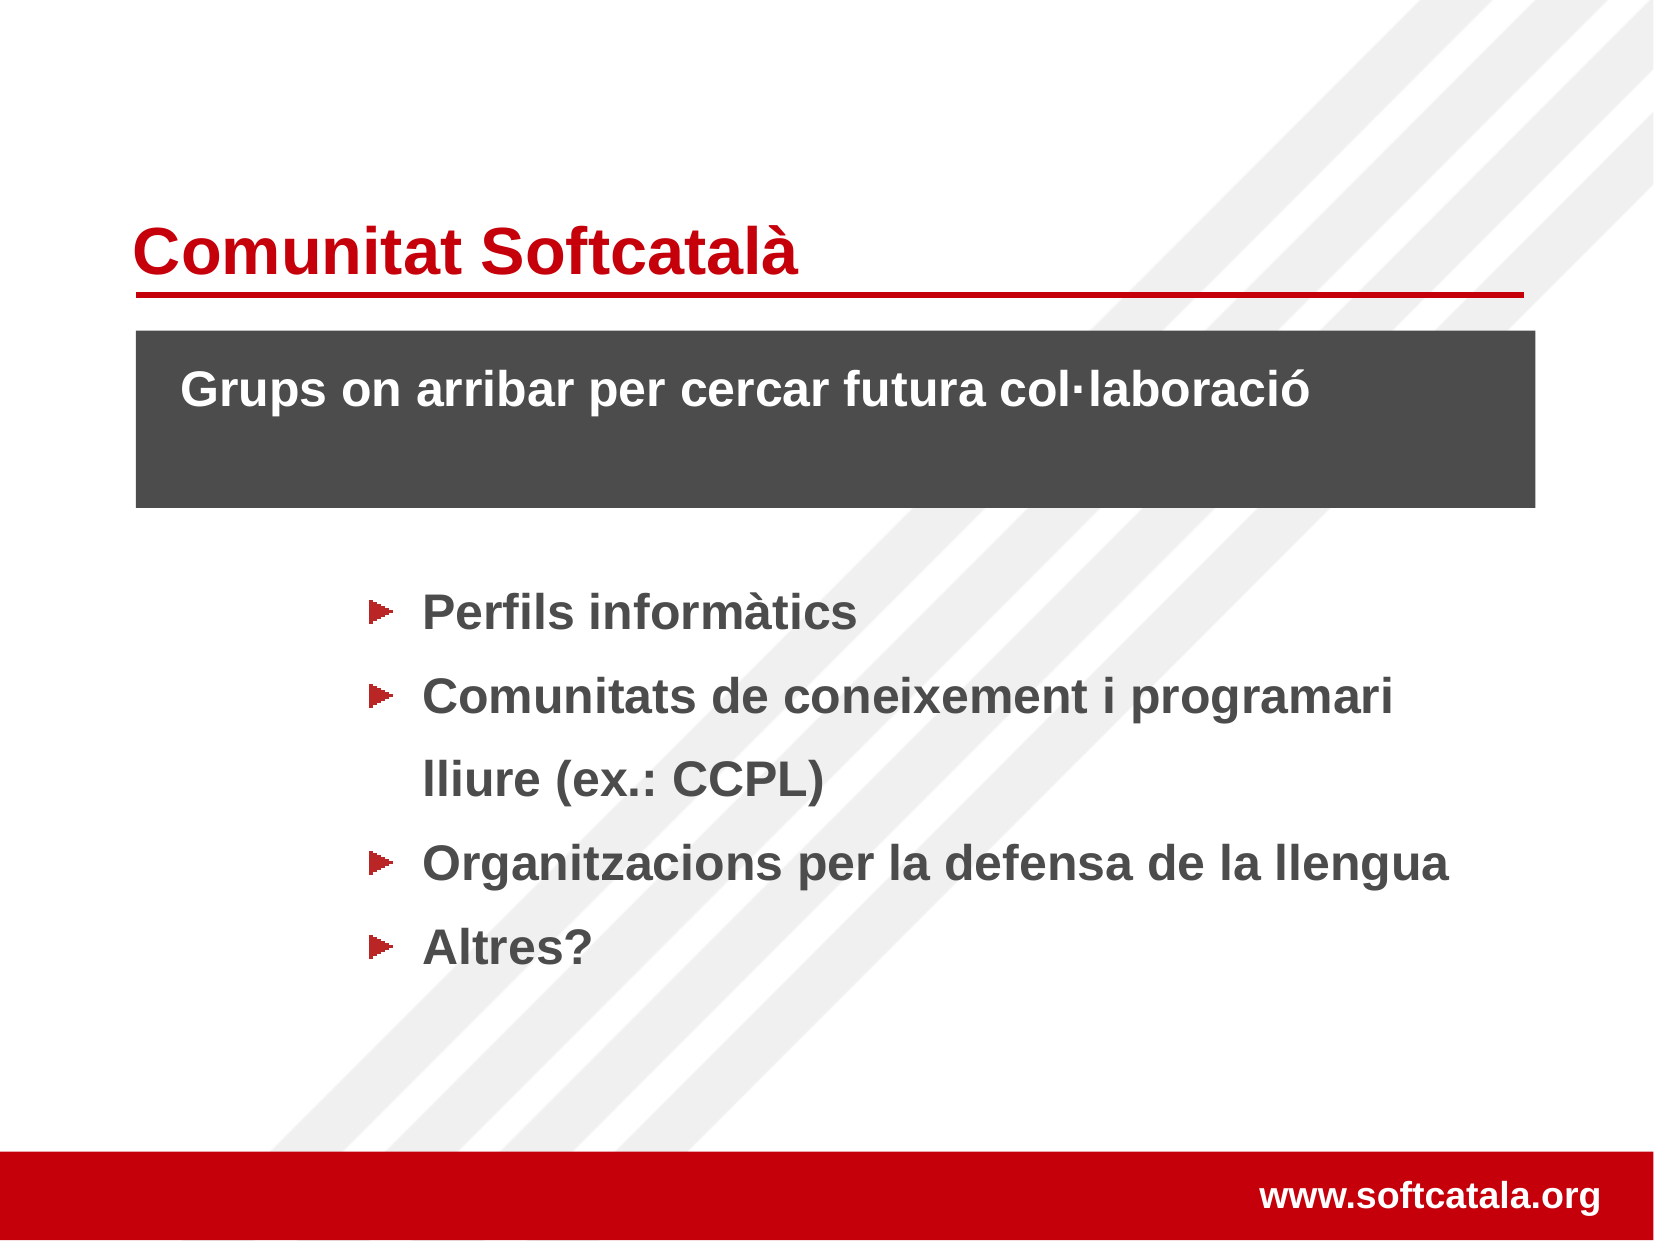

Comunitat Softcatalà
Grups on arribar per cercar futura col·laboració
Perfils informàtics
Comunitats de coneixement i programari lliure (ex.: CCPL)
Organitzacions per la defensa de la llengua
Altres?
 www.softcatala.org